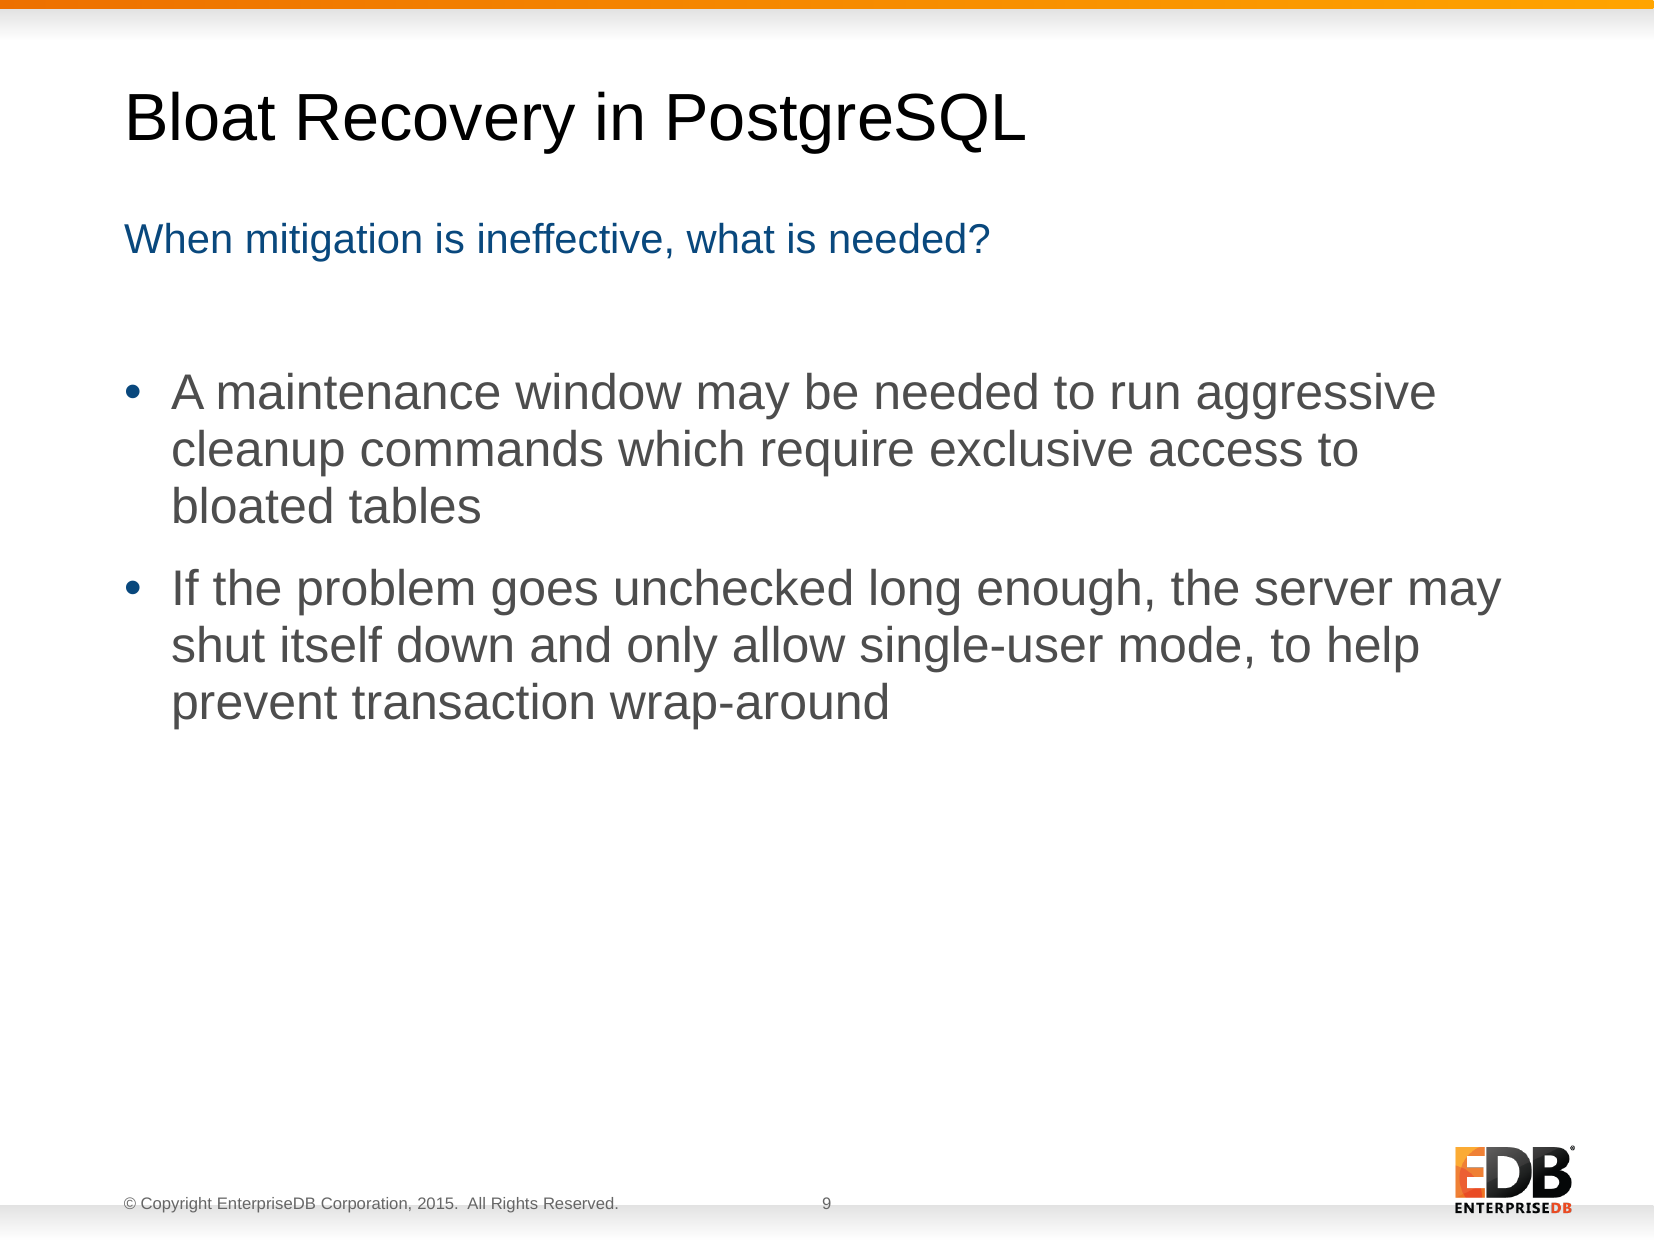

Bloat Recovery in PostgreSQL
# When mitigation is ineffective, what is needed?
A maintenance window may be needed to run aggressive cleanup commands which require exclusive access to bloated tables
If the problem goes unchecked long enough, the server may shut itself down and only allow single-user mode, to help prevent transaction wrap-around